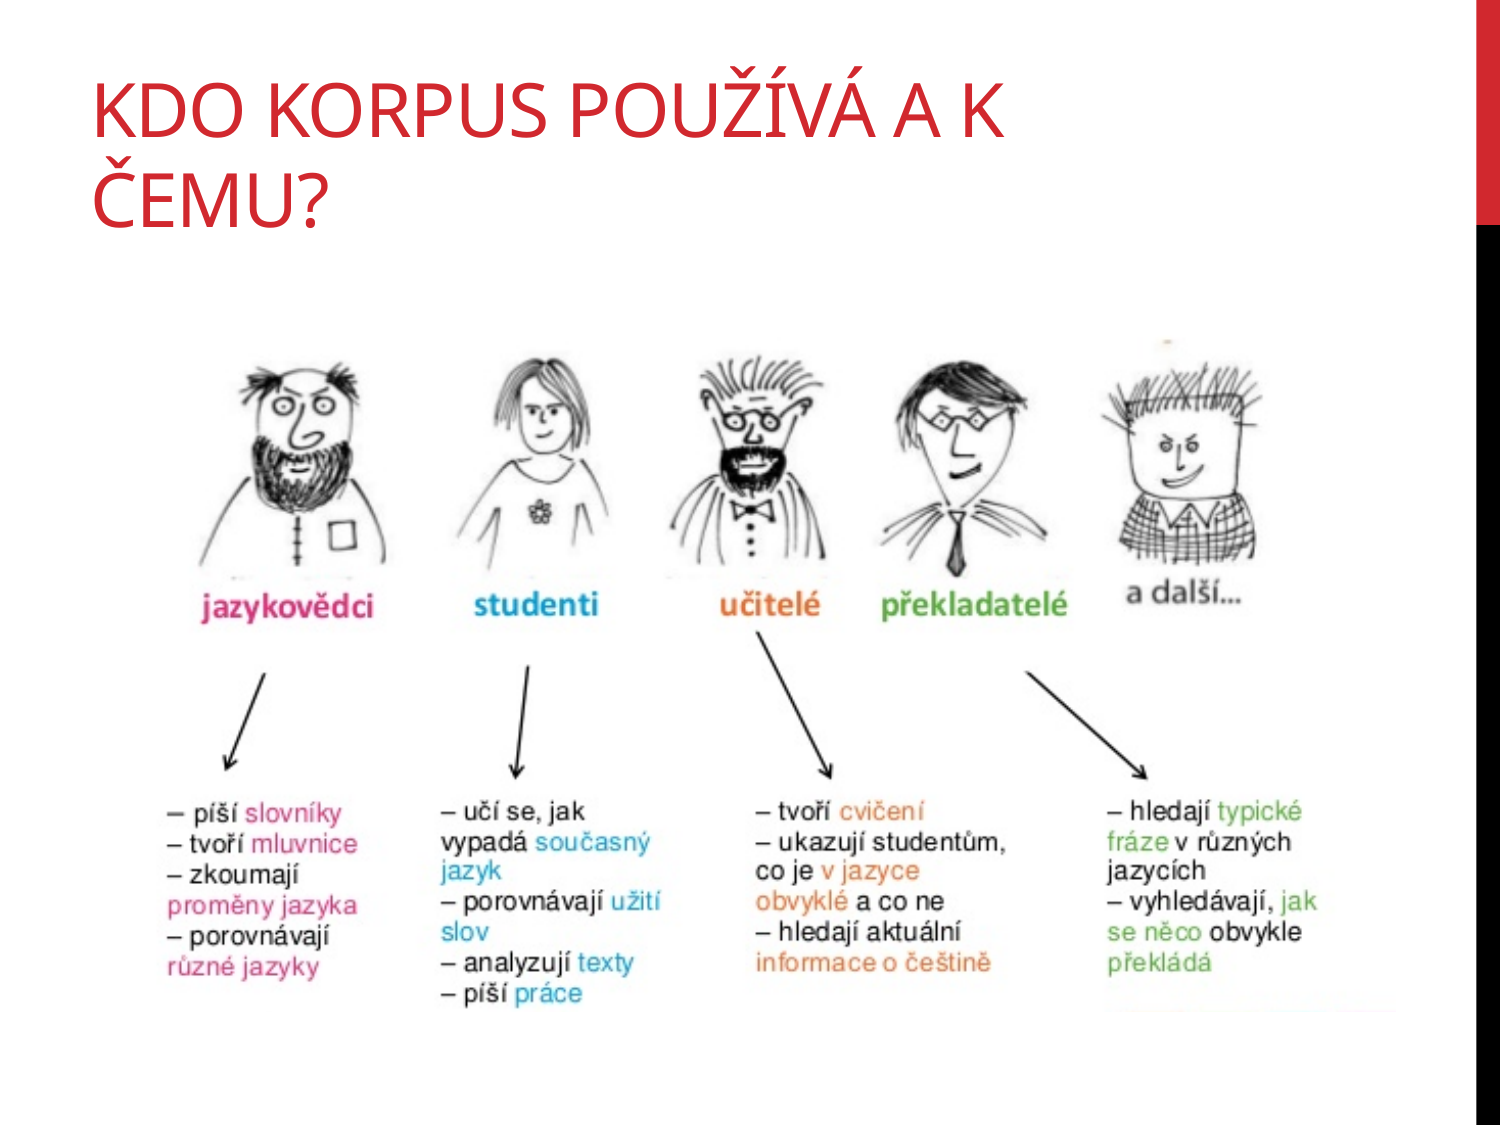

# Kdo korpus používá a k čemu?